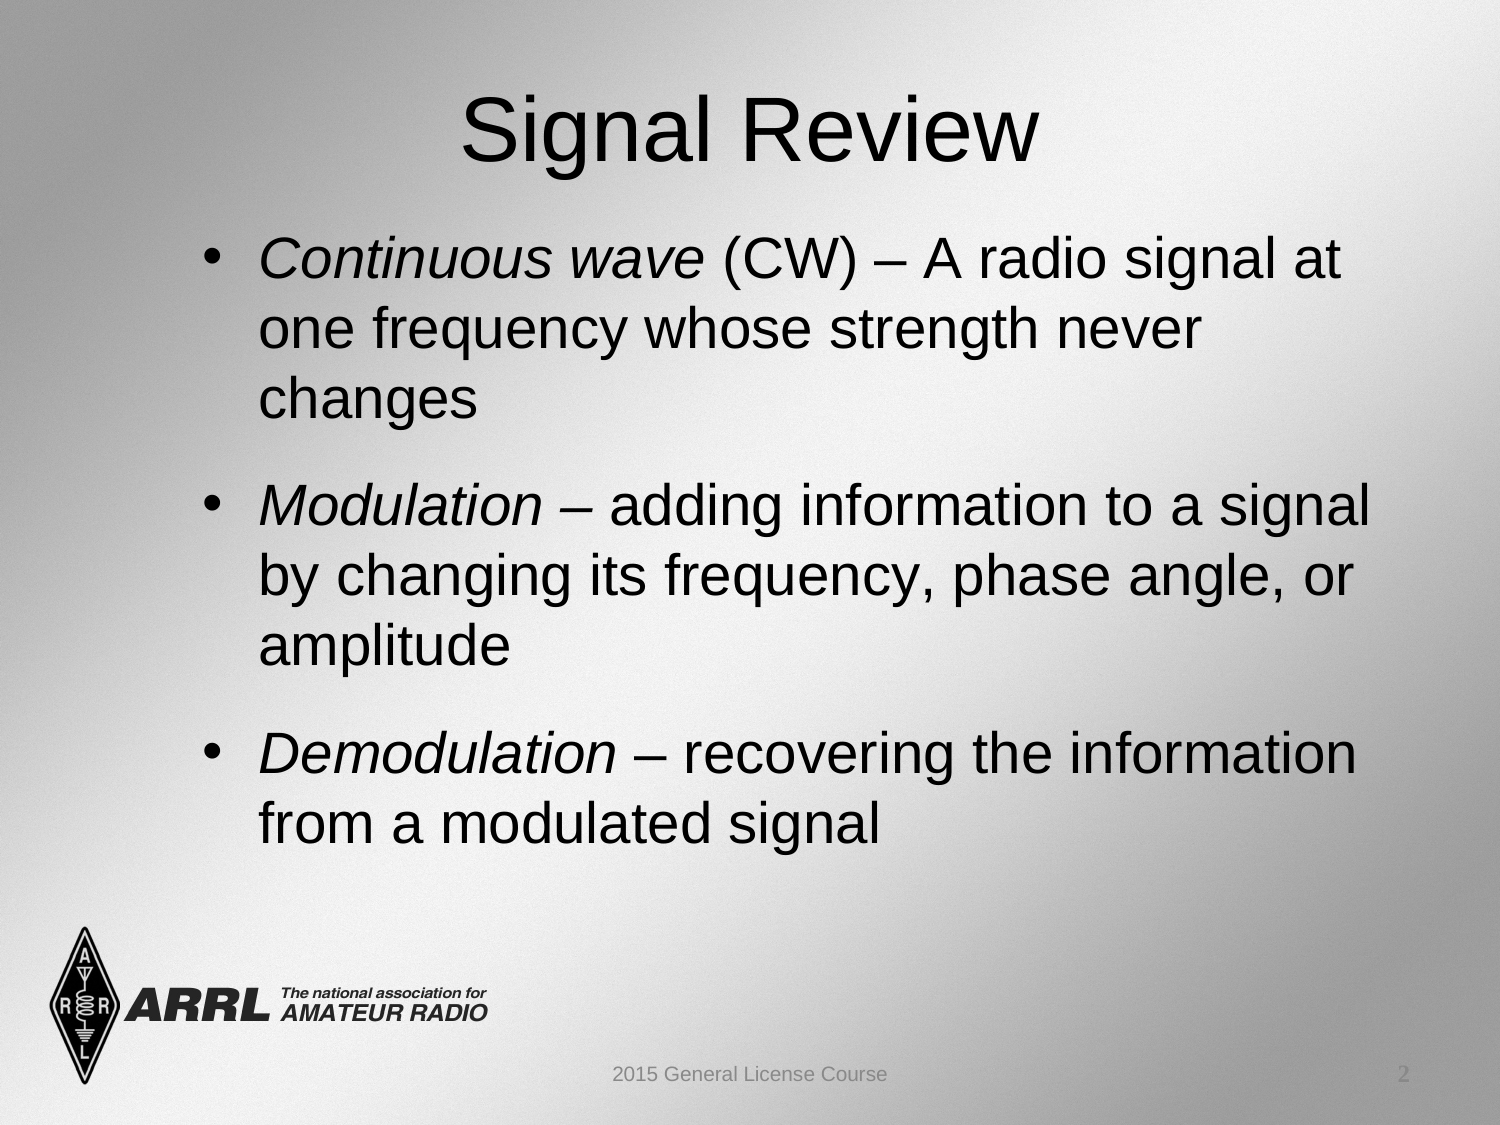

Signal Review
Continuous wave (CW) – A radio signal at one frequency whose strength never changes
Modulation – adding information to a signal by changing its frequency, phase angle, or amplitude
Demodulation – recovering the information from a modulated signal
2015 General License Course